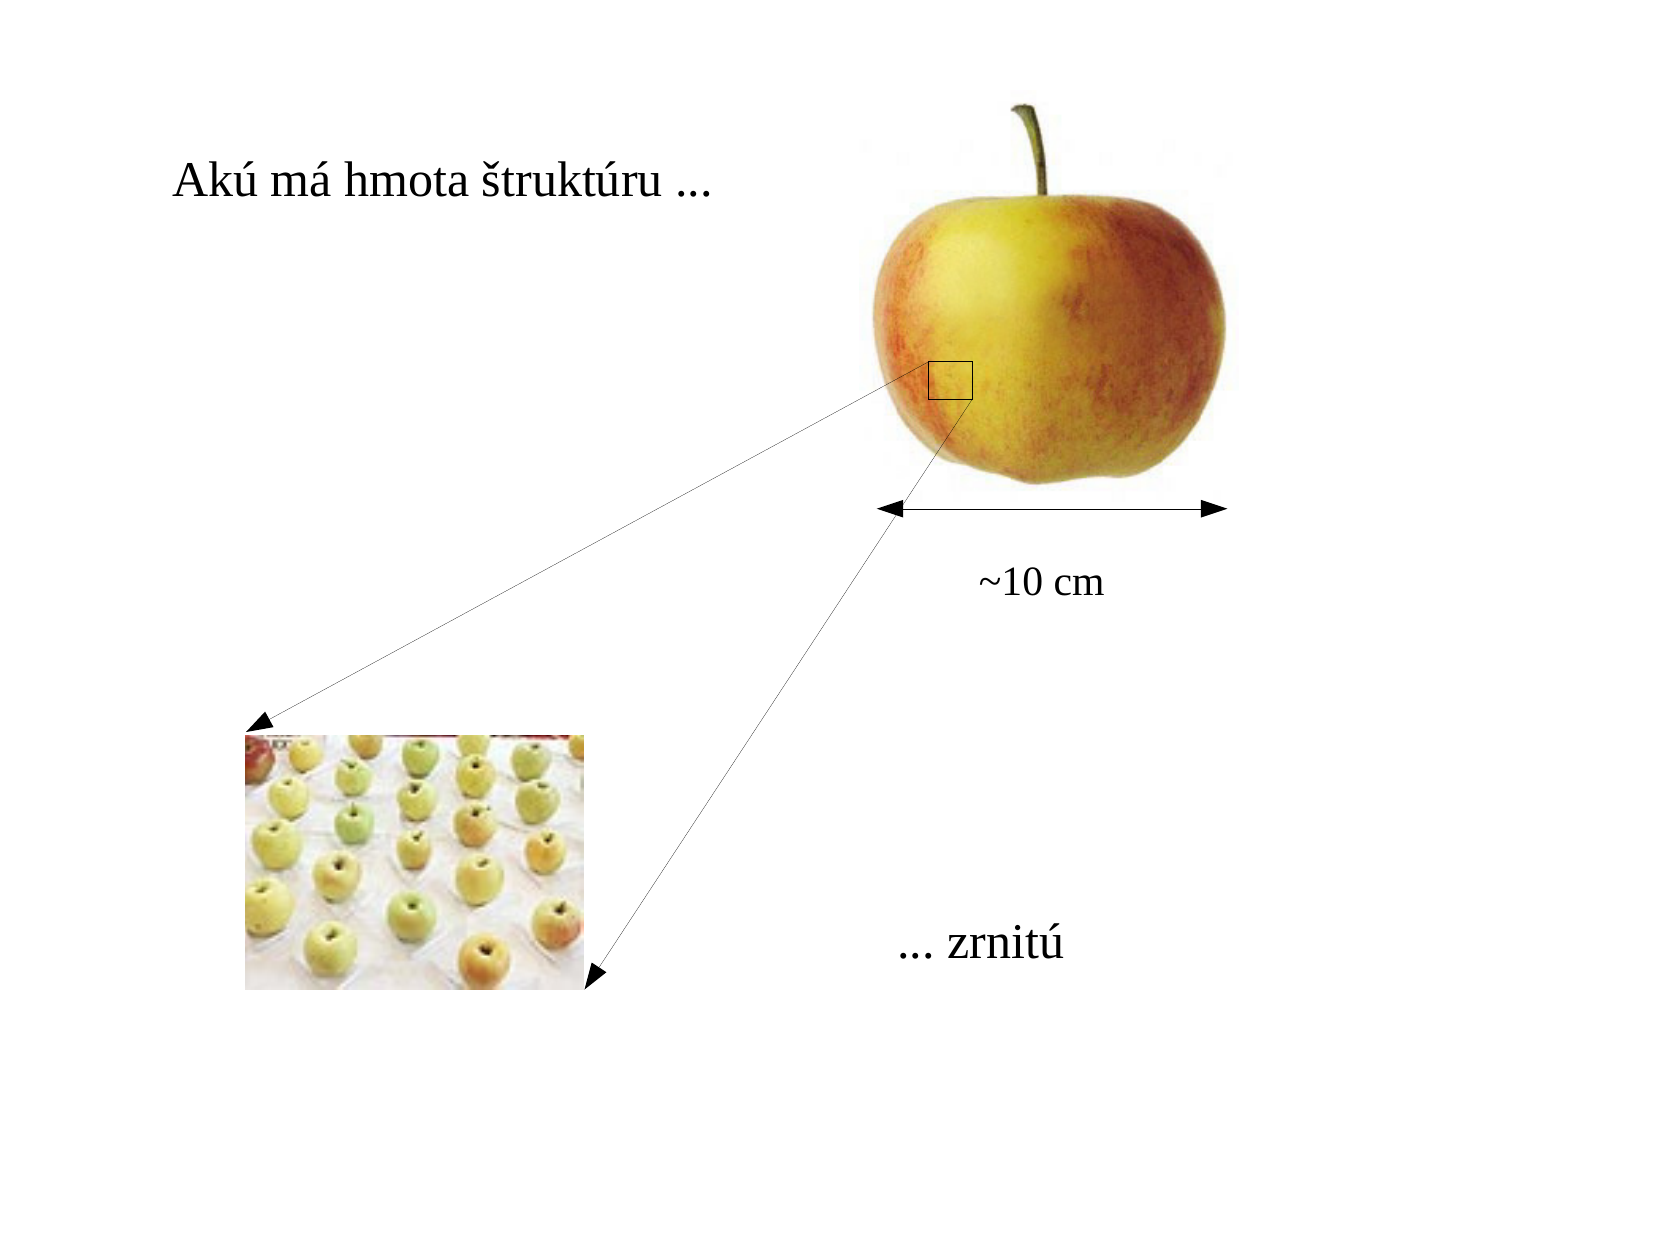

~10 cm
Akú má hmota štruktúru ...
... zrnitú